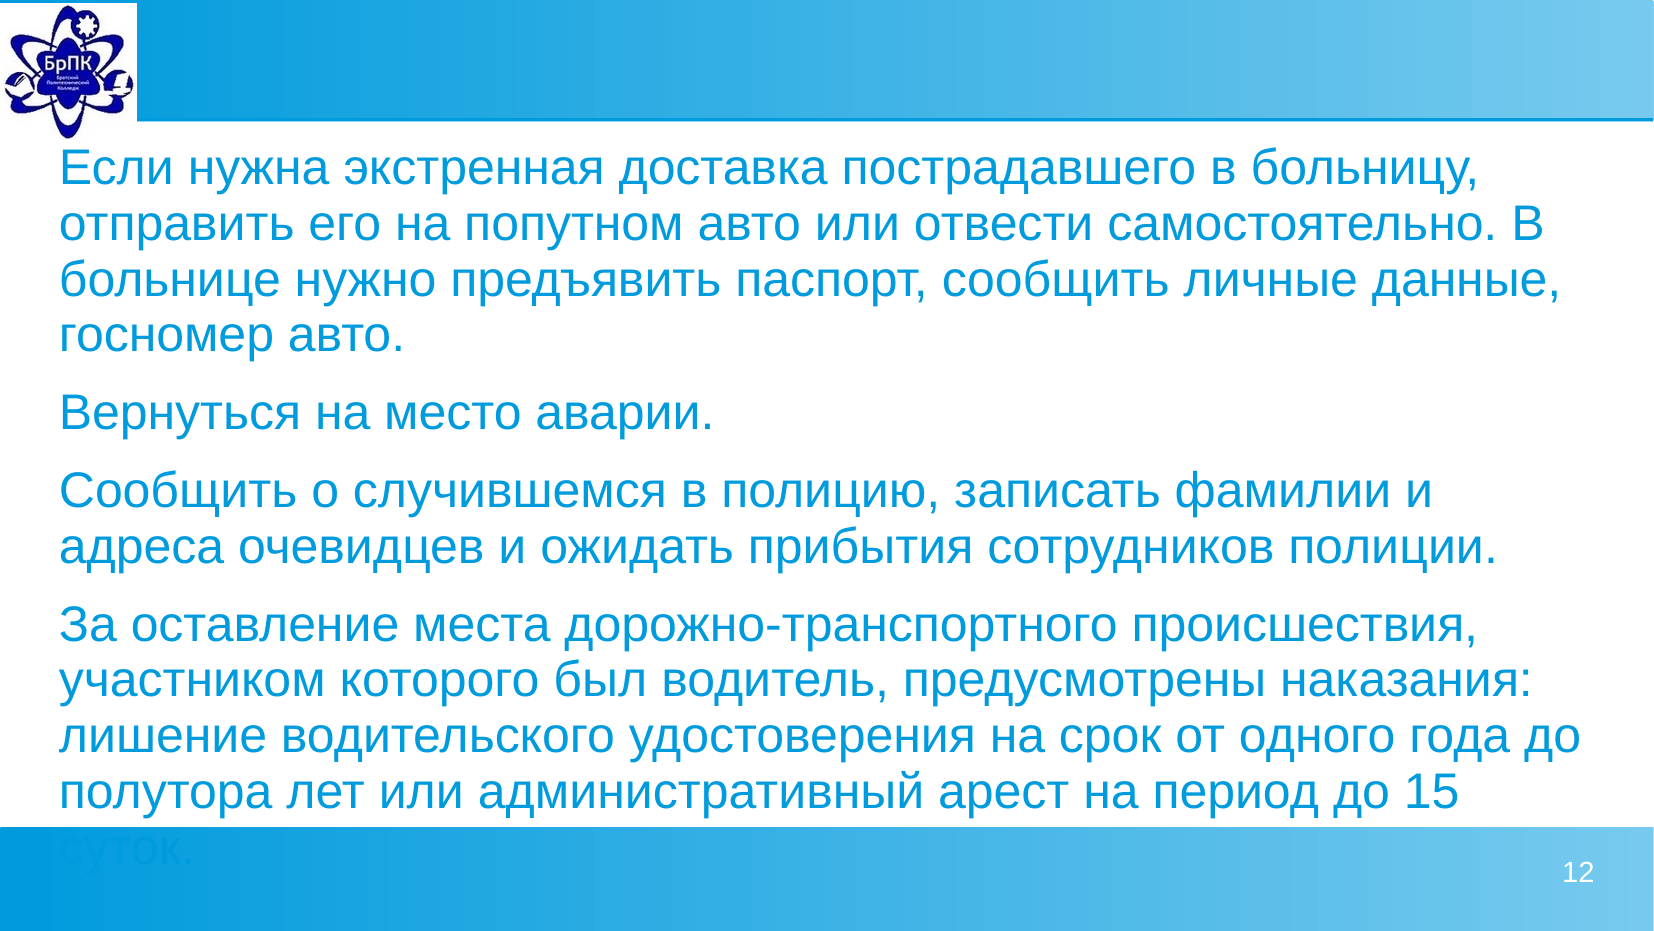

# Если нужна экстренная доставка пострадавшего в больницу, отправить его на попутном авто или отвести самостоятельно. В больнице нужно предъявить паспорт, сообщить личные данные, госномер авто.
Вернуться на место аварии.
Сообщить о случившемся в полицию, записать фамилии и адреса очевидцев и ожидать прибытия сотрудников полиции.
За оставление места дорожно-транспортного происшествия, участником которого был водитель, предусмотрены наказания: лишение водительского удостоверения на срок от одного года до полутора лет или административный арест на период до 15 суток.
12